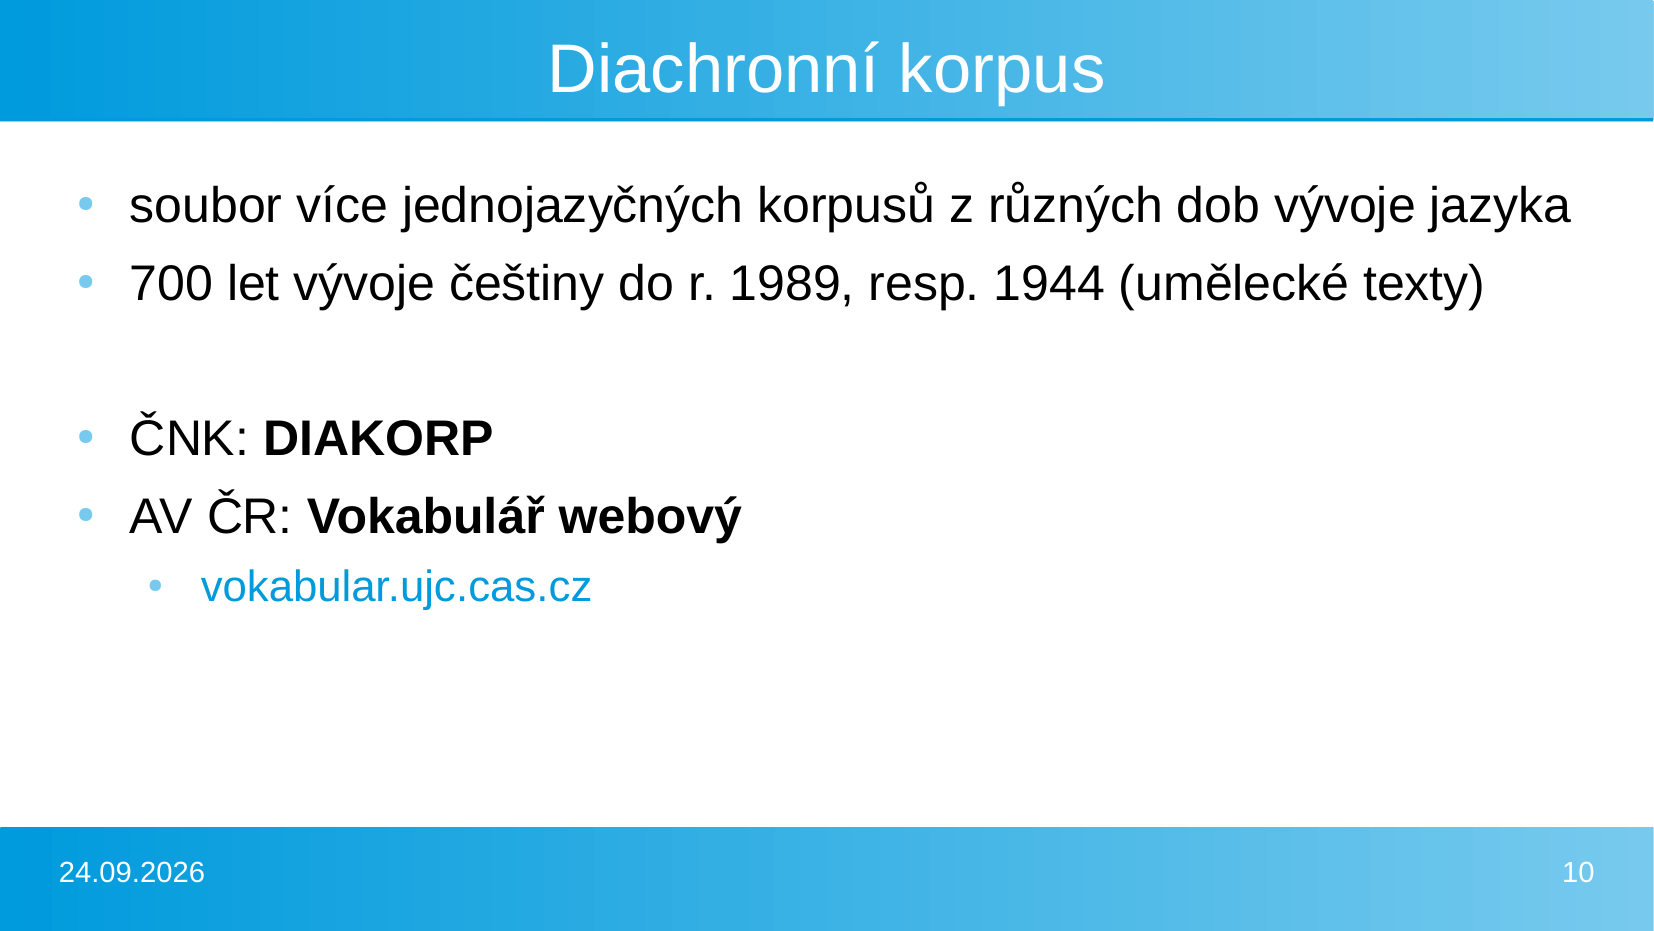

# Diachronní korpus
soubor více jednojazyčných korpusů z různých dob vývoje jazyka
700 let vývoje češtiny do r. 1989, resp. 1944 (umělecké texty)
ČNK: DIAKORP
AV ČR: Vokabulář webový
vokabular.ujc.cas.cz
10